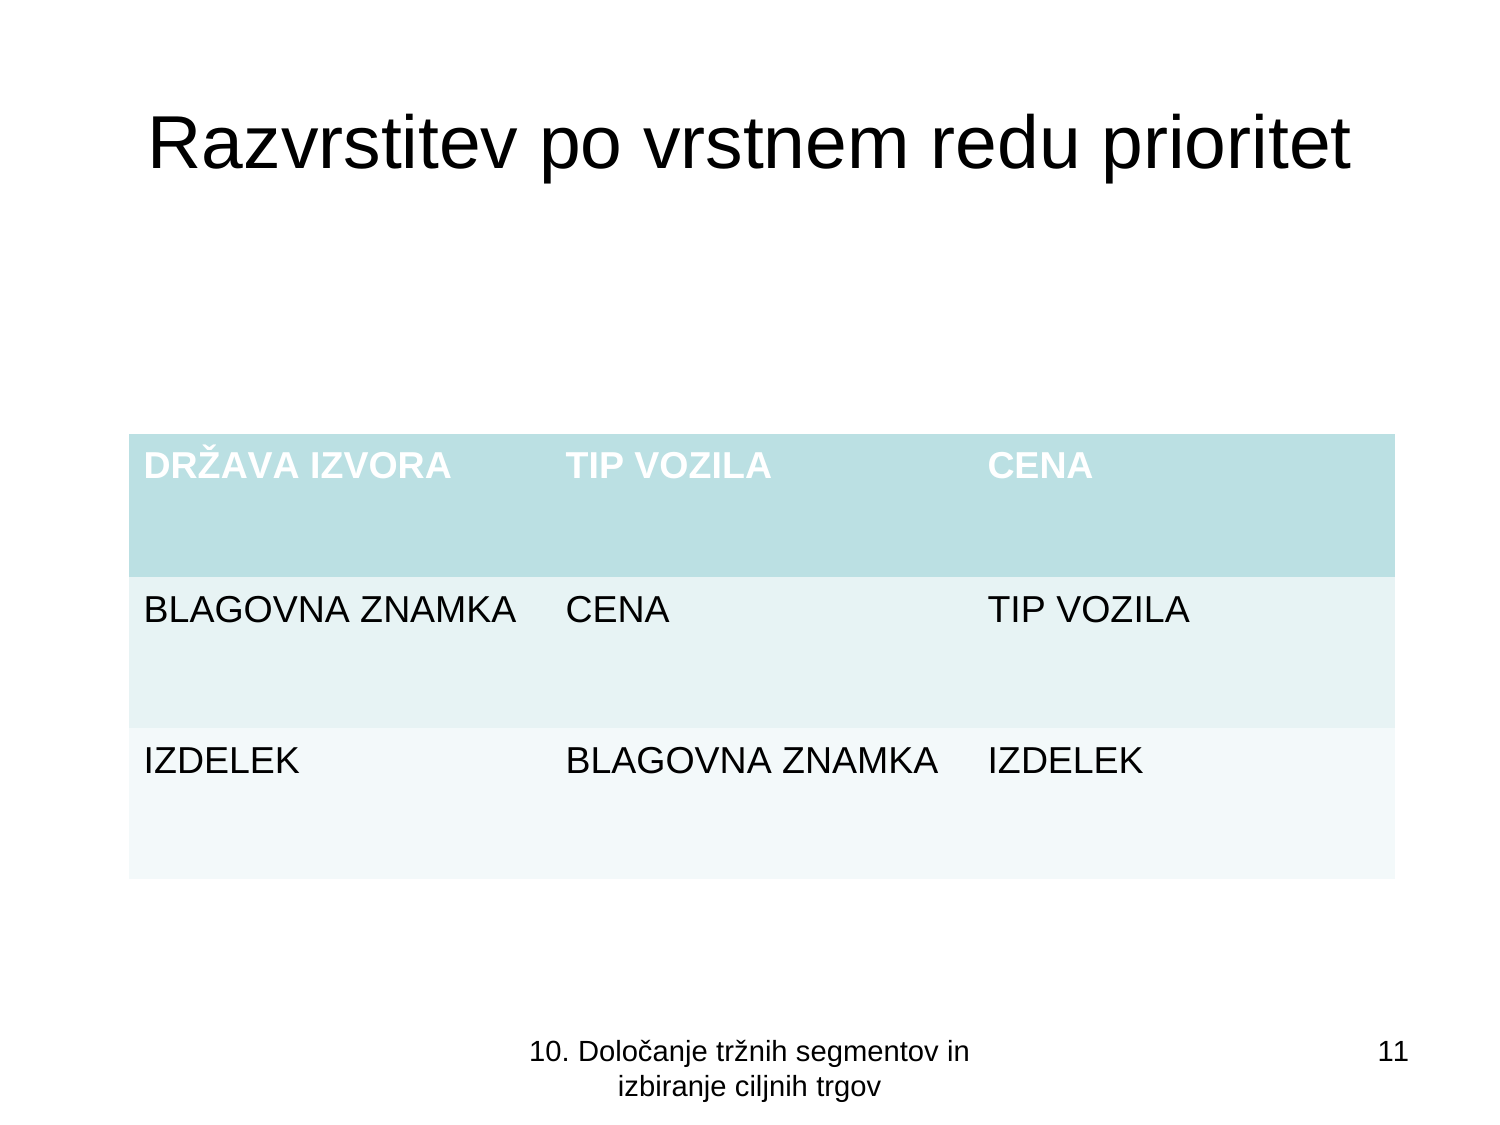

# Razvrstitev po vrstnem redu prioritet
| DRŽAVA IZVORA | TIP VOZILA | CENA |
| --- | --- | --- |
| BLAGOVNA ZNAMKA | CENA | TIP VOZILA |
| IZDELEK | BLAGOVNA ZNAMKA | IZDELEK |
10. Določanje tržnih segmentov in izbiranje ciljnih trgov